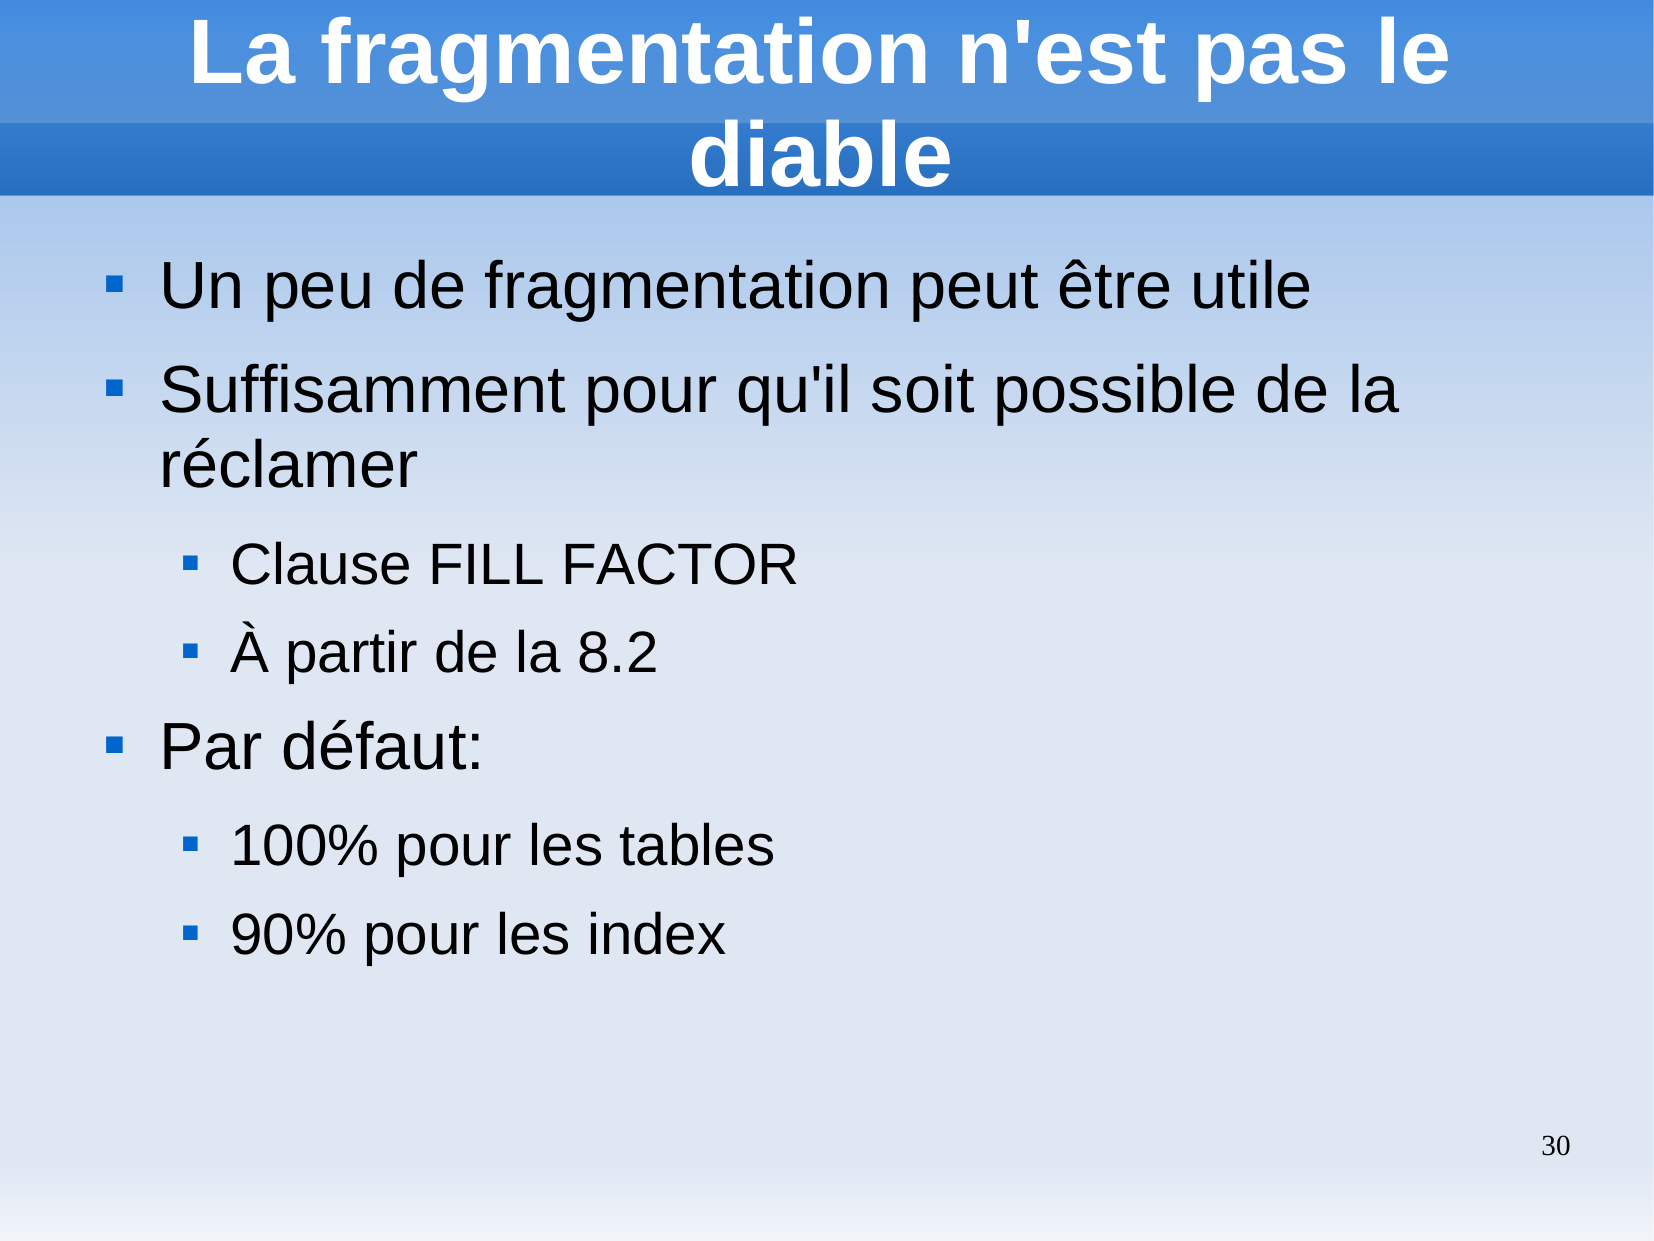

# La fragmentation n'est pas le diable
Un peu de fragmentation peut être utile
Suffisamment pour qu'il soit possible de la réclamer
Clause FILL FACTOR
À partir de la 8.2
Par défaut:
100% pour les tables
90% pour les index
30